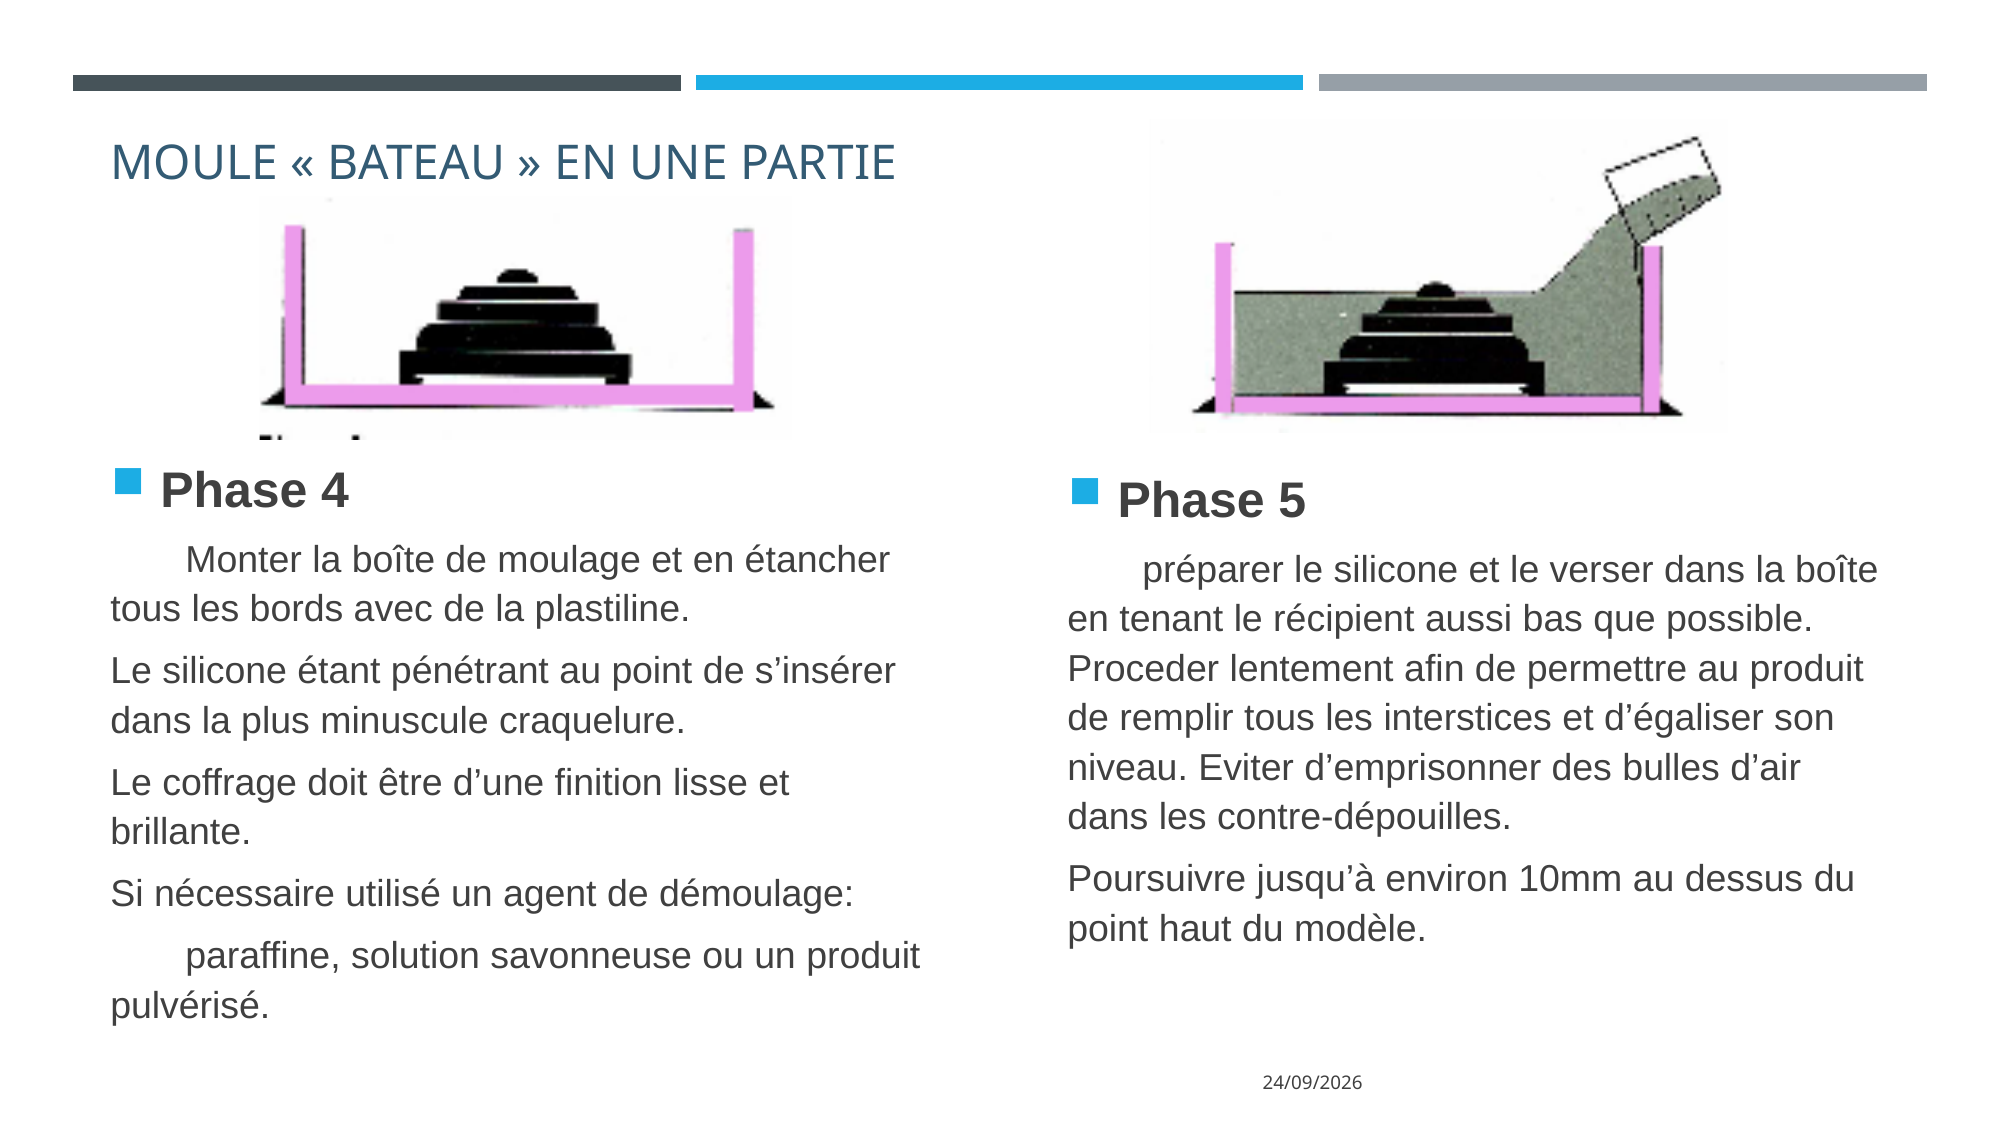

# Moule « bateau » en une partie
Phase 5
	préparer le silicone et le verser dans la boîte en tenant le récipient aussi bas que possible. Proceder lentement afin de permettre au produit de remplir tous les interstices et d’égaliser son niveau. Eviter d’emprisonner des bulles d’air dans les contre-dépouilles.
Poursuivre jusqu’à environ 10mm au dessus du point haut du modèle.
Phase 4
	Monter la boîte de moulage et en étancher tous les bords avec de la plastiline.
Le silicone étant pénétrant au point de s’insérer dans la plus minuscule craquelure.
Le coffrage doit être d’une finition lisse et brillante.
Si nécessaire utilisé un agent de démoulage:
	paraffine, solution savonneuse ou un produit pulvérisé.